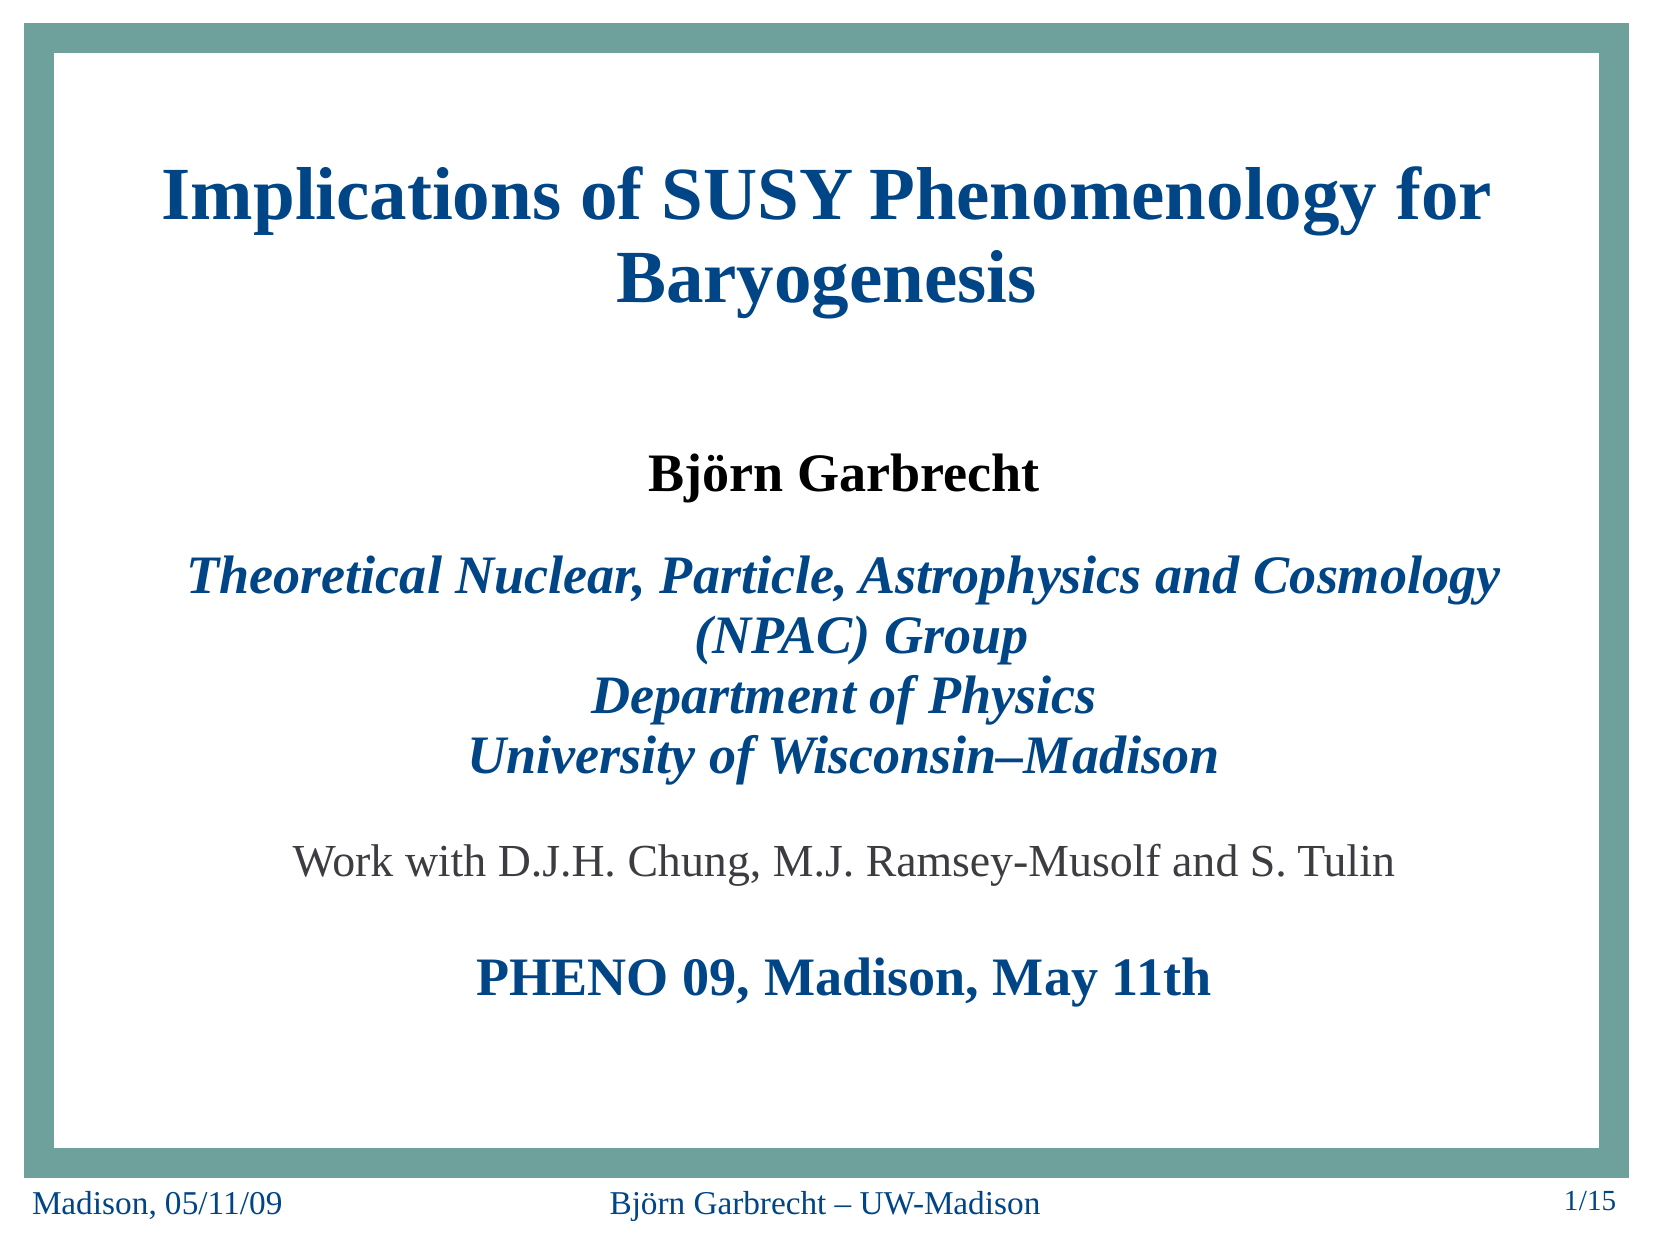

# Implications of SUSY Phenomenology for Baryogenesis
Björn Garbrecht
Theoretical Nuclear, Particle, Astrophysics and Cosmology (NPAC) Group
Department of Physics
University of Wisconsin–Madison
Work with D.J.H. Chung, M.J. Ramsey-Musolf and S. Tulin
PHENO 09, Madison, May 11th
Björn Garbrecht – UW-Madison
1